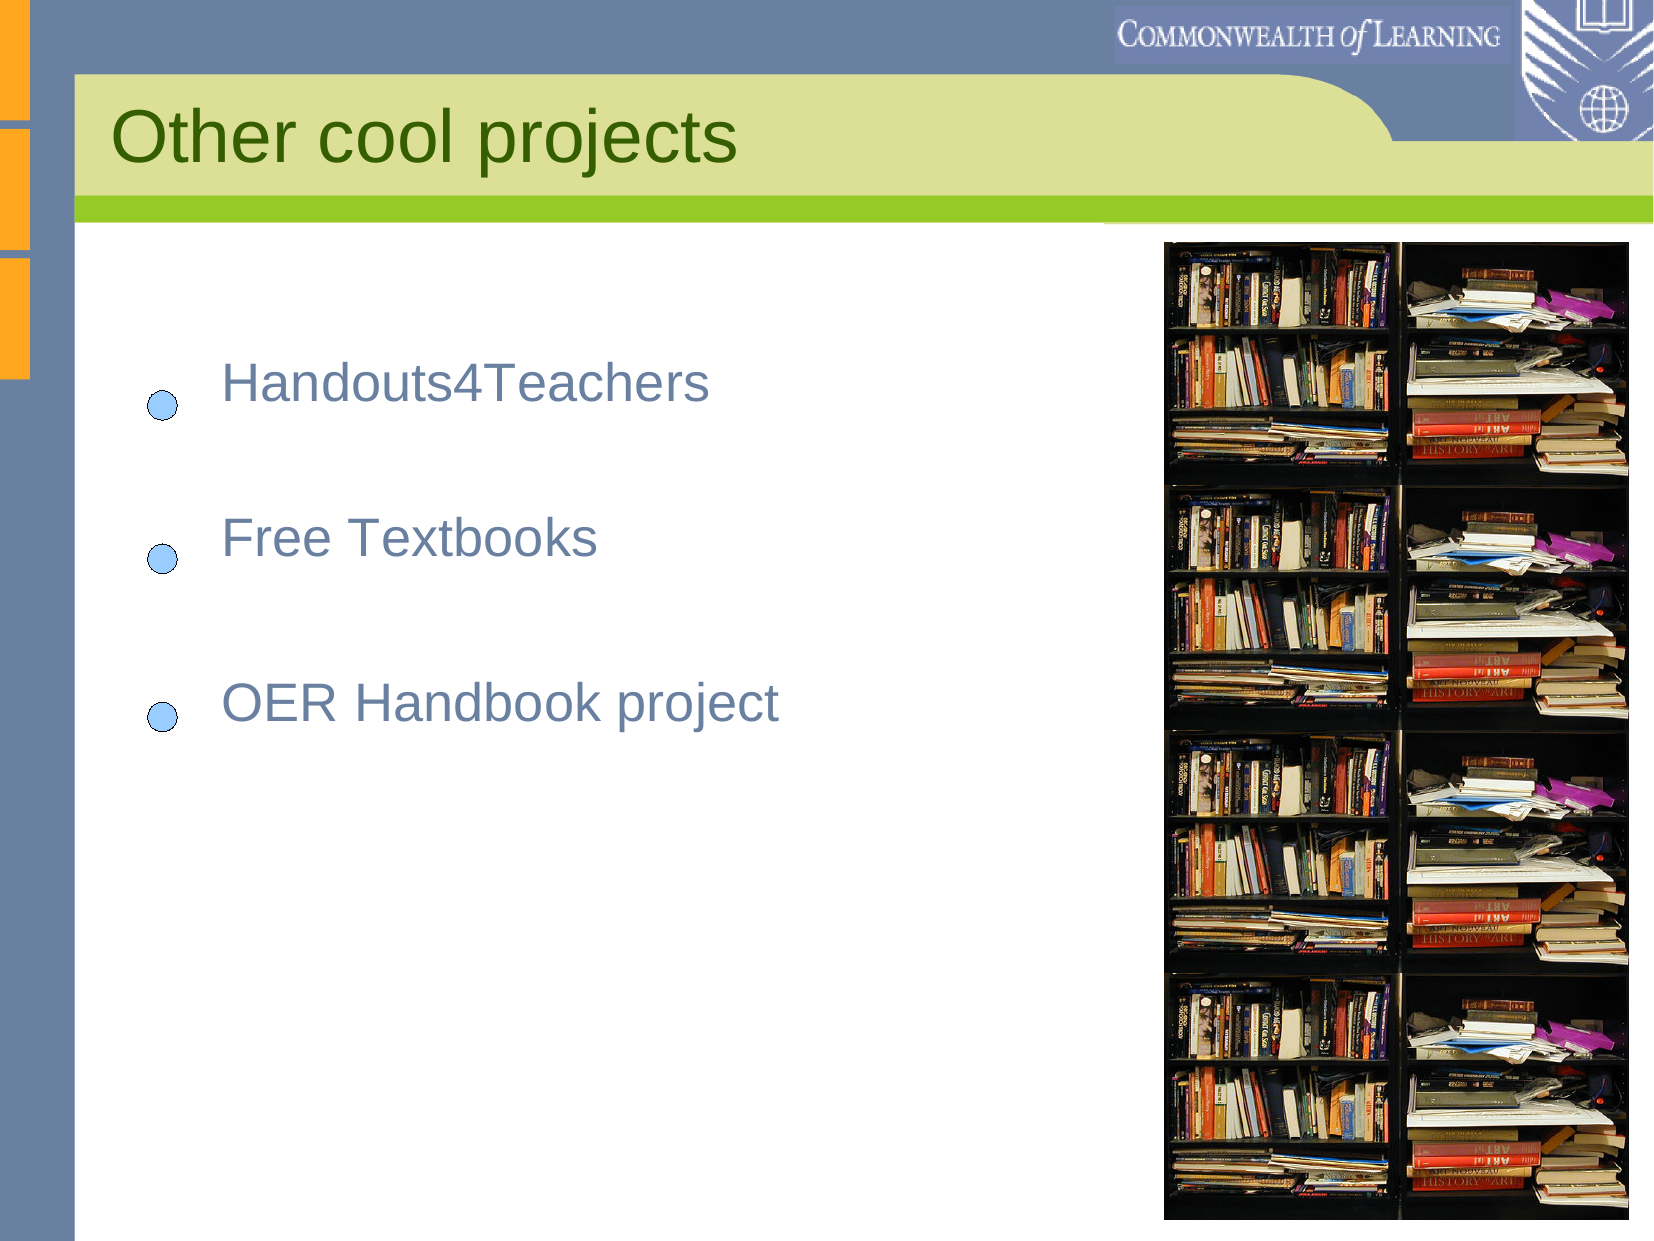

Other cool projects
Handouts4Teachers
Free Textbooks
OER Handbook project